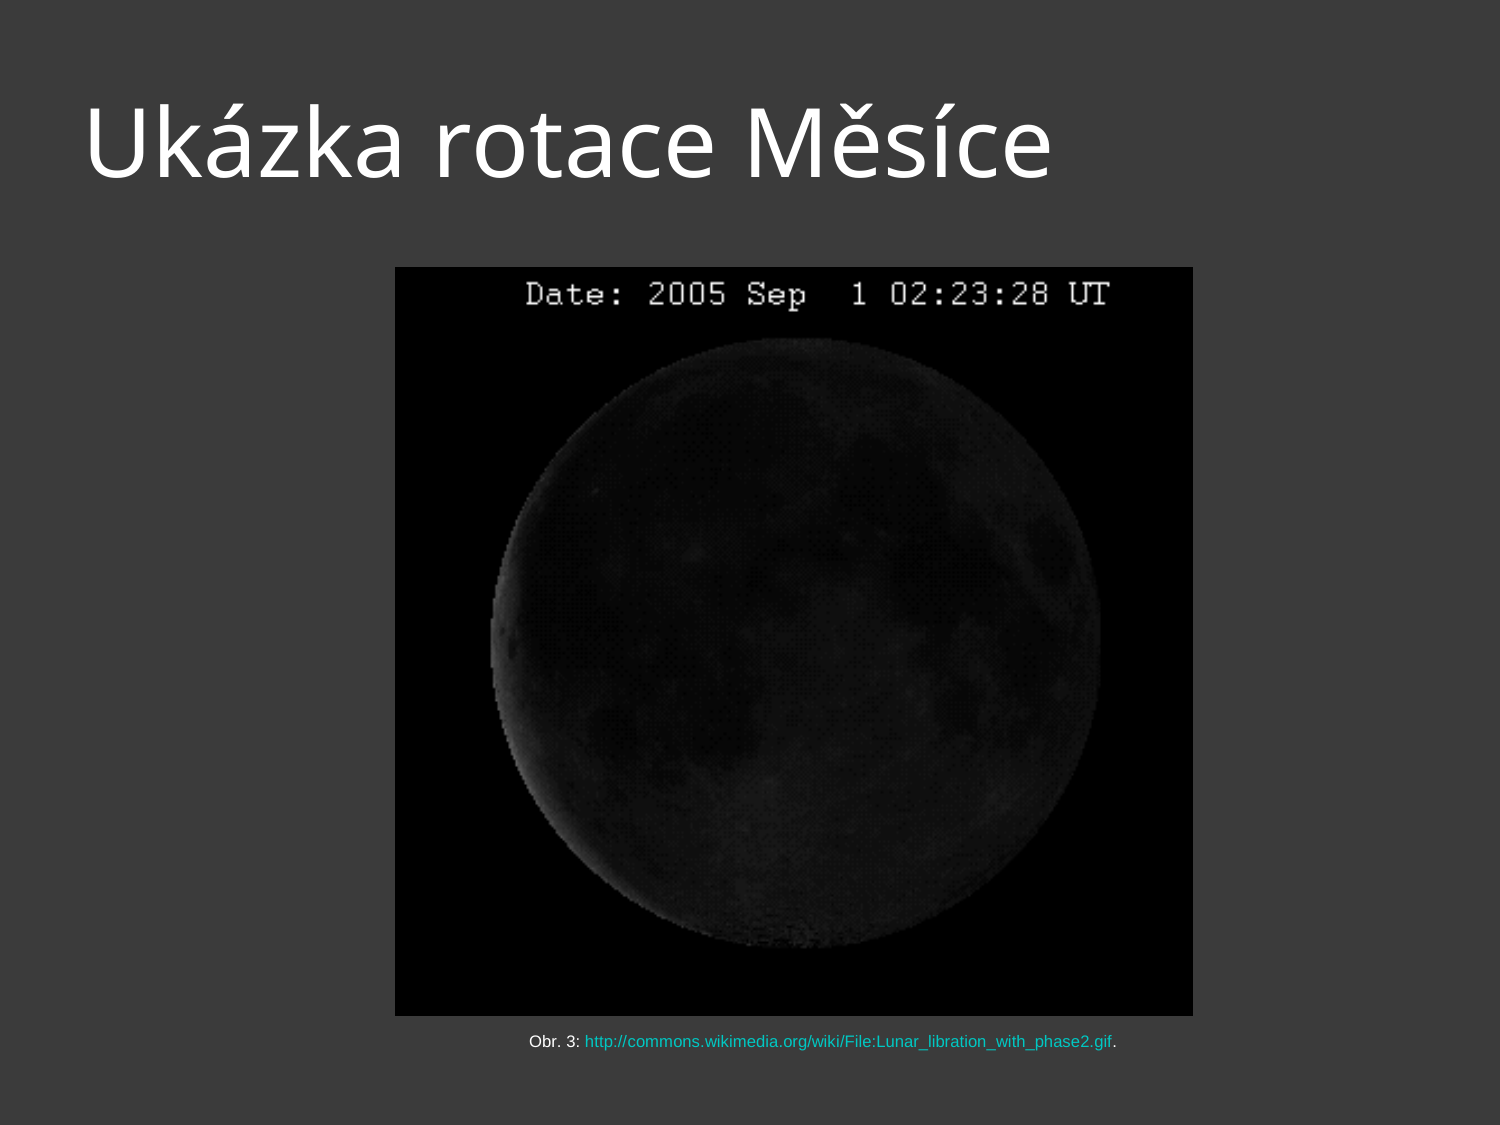

# Ukázka rotace Měsíce
Obr. 3: http://commons.wikimedia.org/wiki/File:Lunar_libration_with_phase2.gif.